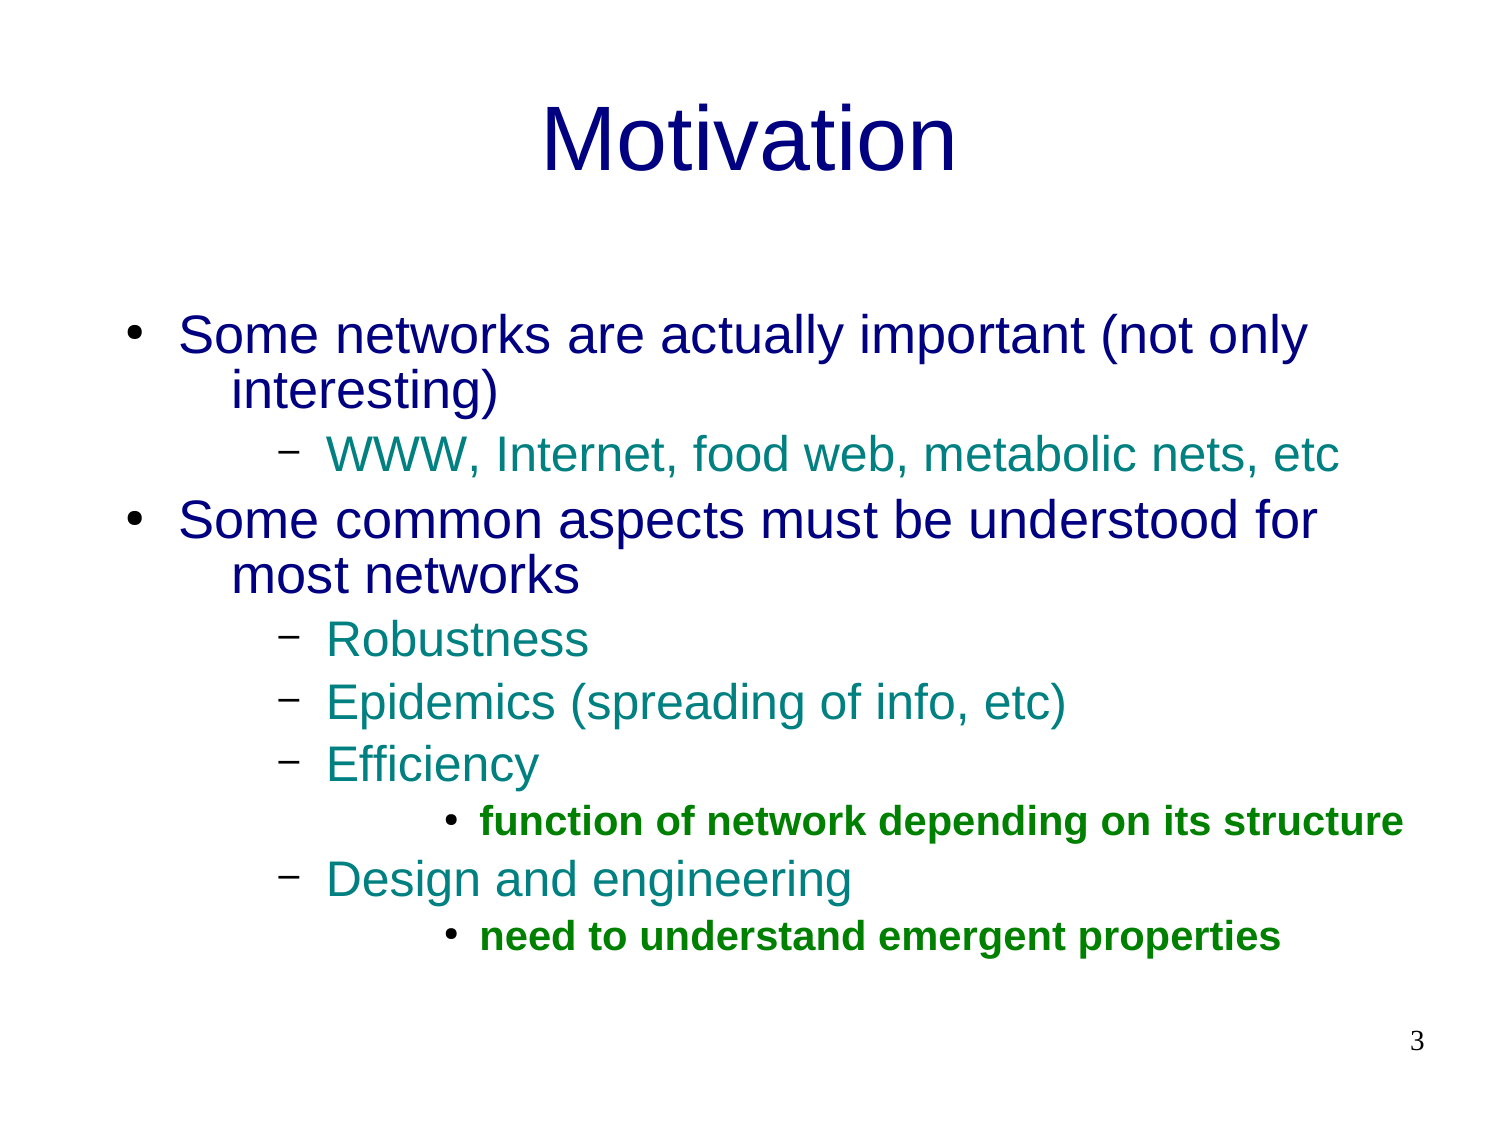

Motivation
# Some networks are actually important (not only interesting)
WWW, Internet, food web, metabolic nets, etc
Some common aspects must be understood for most networks
Robustness
Epidemics (spreading of info, etc)
Efficiency
function of network depending on its structure
Design and engineering
need to understand emergent properties
3